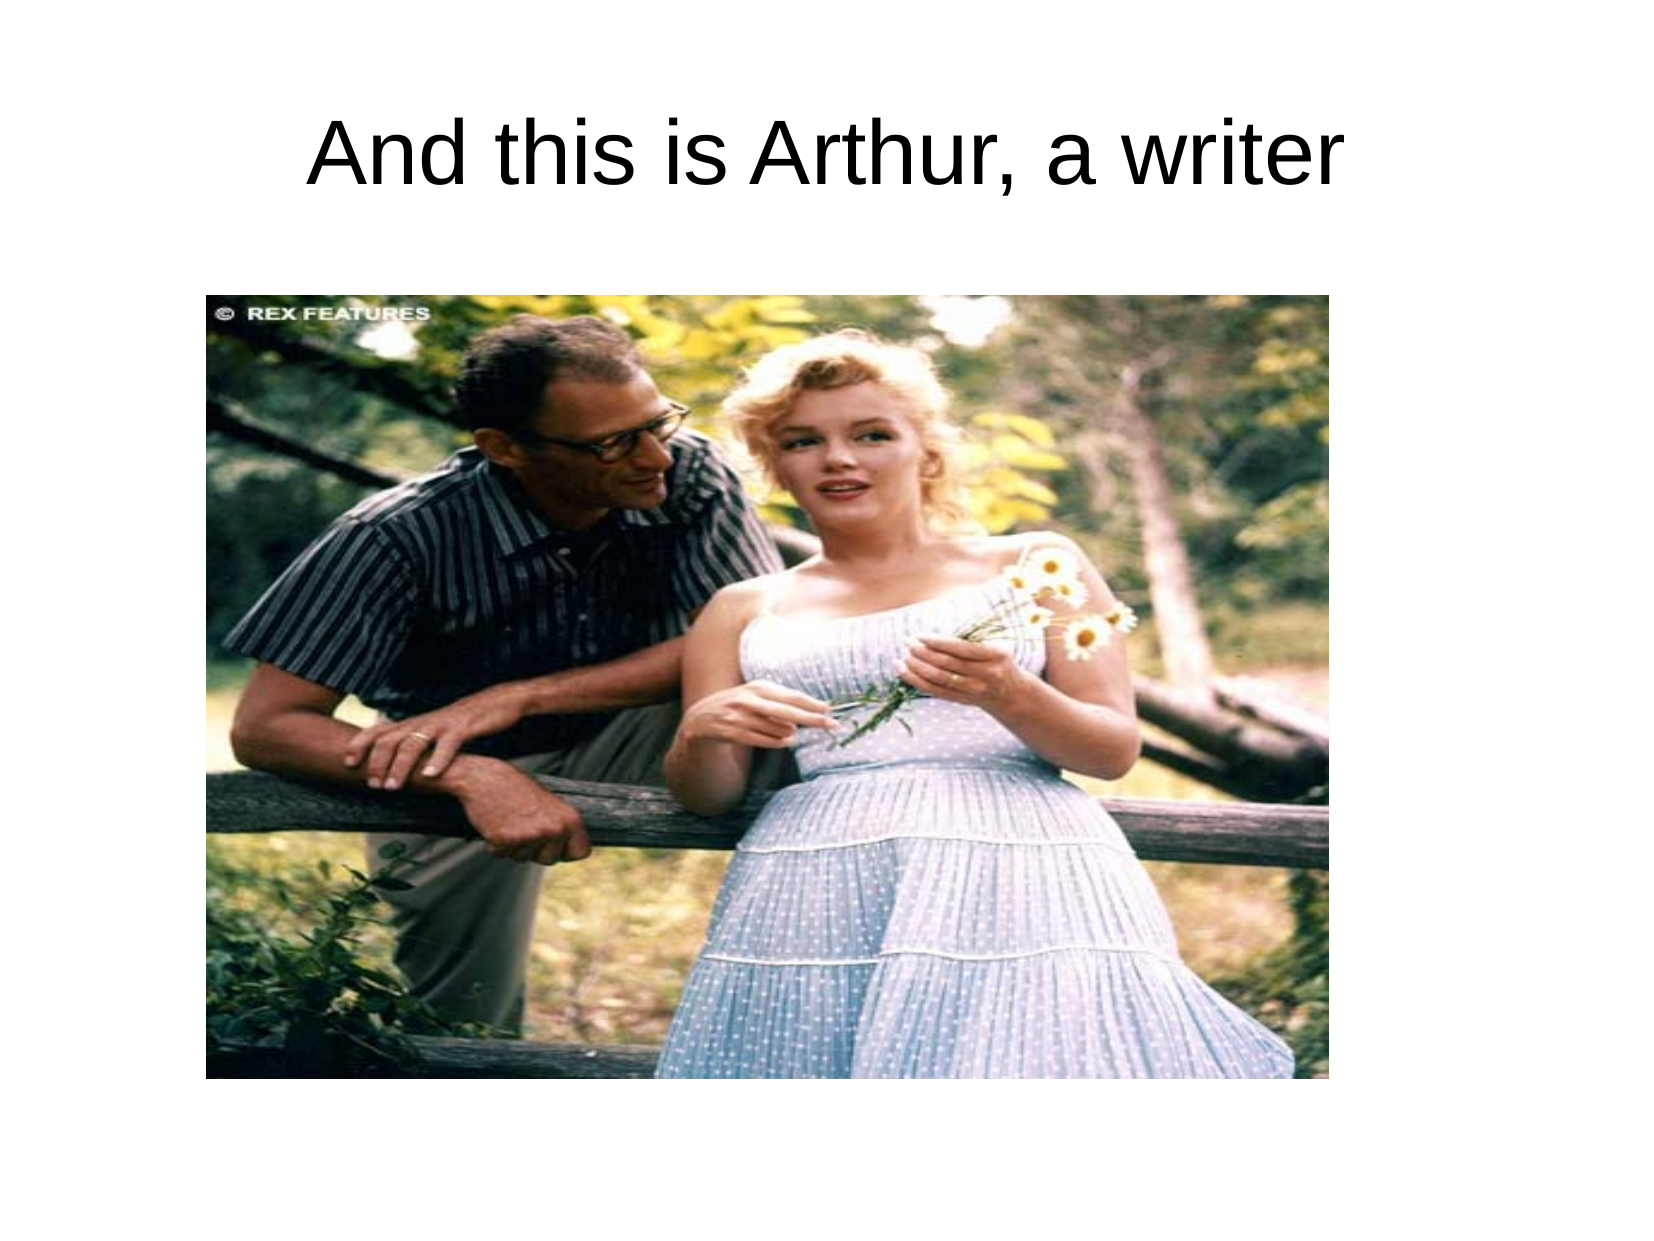

# And this is Arthur, a writer